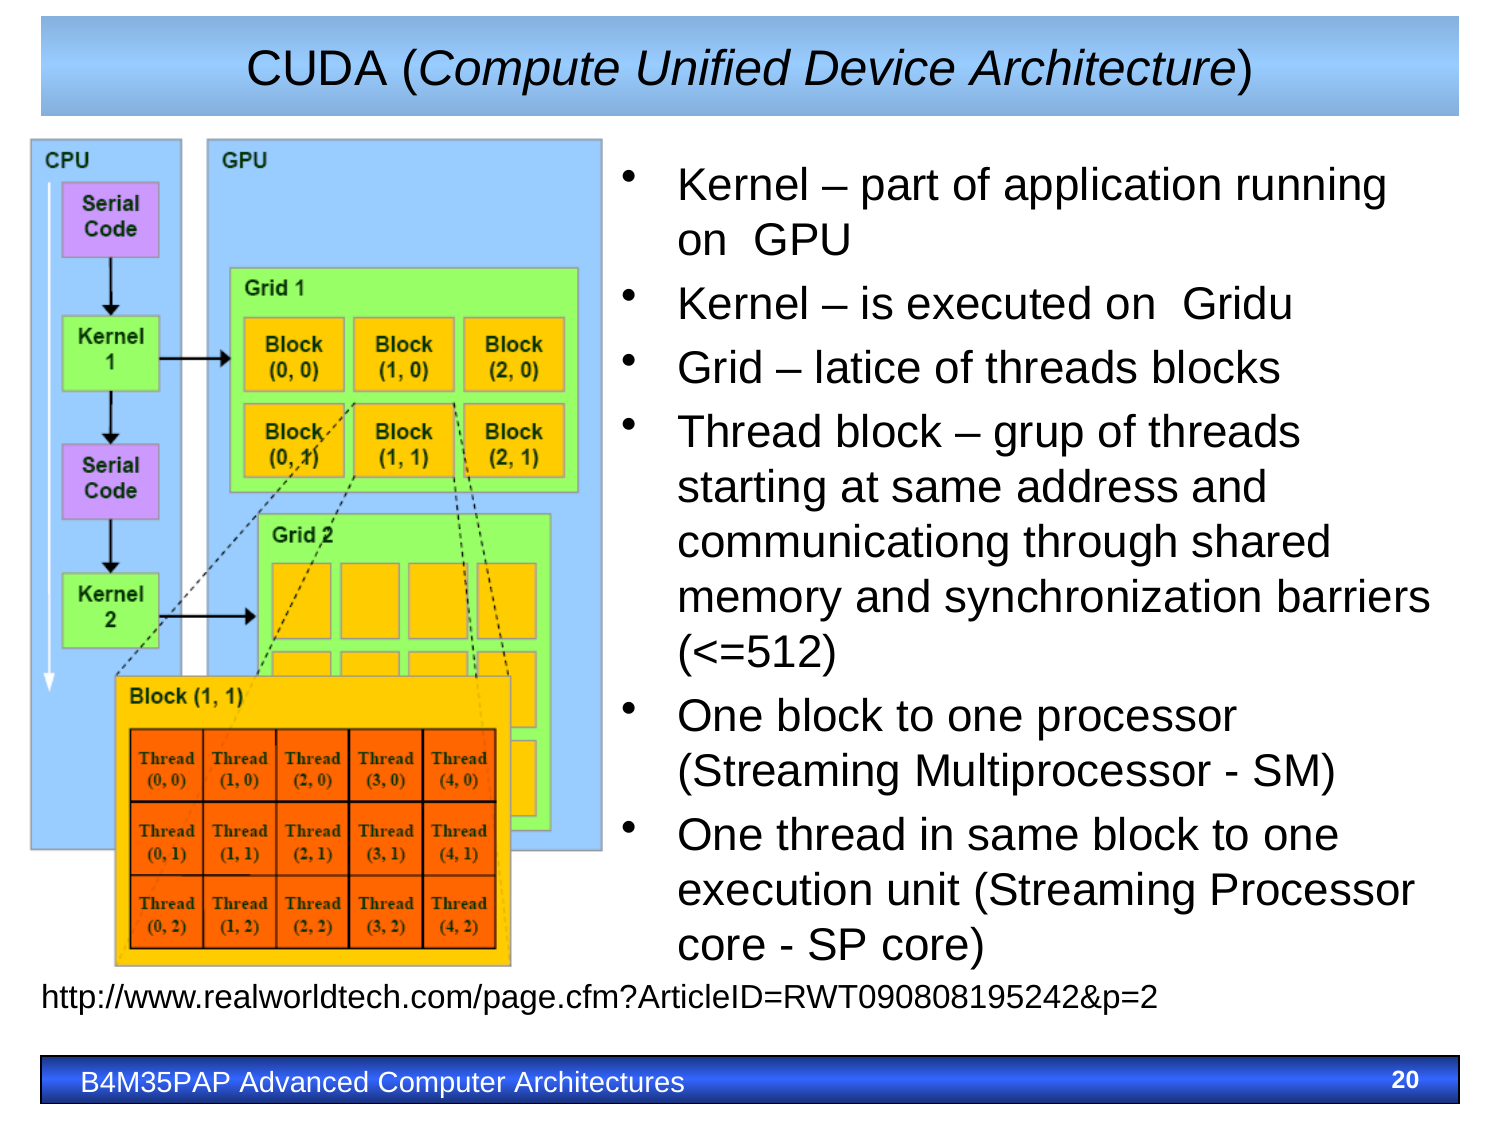

# CUDA (Compute Unified Device Architecture)
Kernel – part of application running on GPU
Kernel – is executed on Gridu
Grid – latice of threads blocks
Thread block – grup of threads starting at same address and communicationg through shared memory and synchronization barriers (<=512)
One block to one processor (Streaming Multiprocessor - SM)
One thread in same block to one execution unit (Streaming Processor core - SP core)
http://www.realworldtech.com/page.cfm?ArticleID=RWT090808195242&p=2